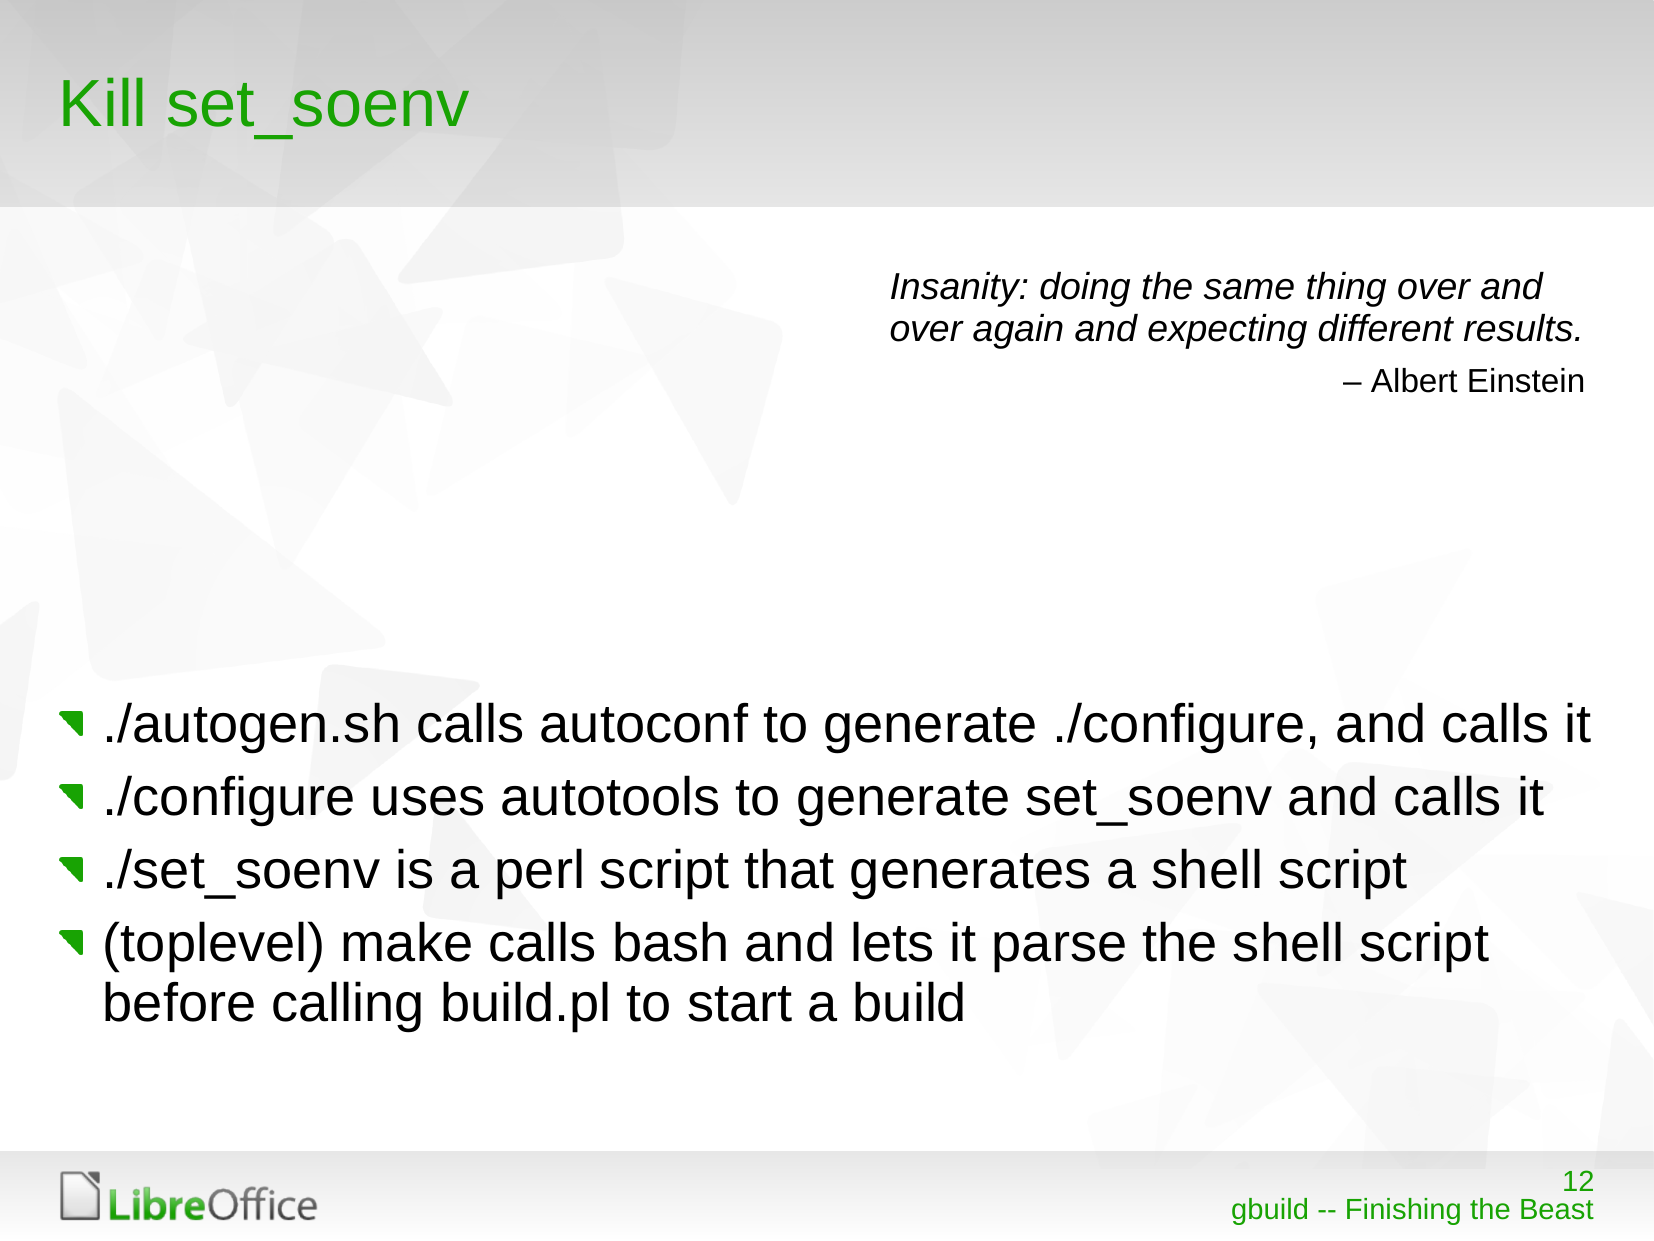

# Kill set_soenv
Insanity: doing the same thing over and over again and expecting different results.
– Albert Einstein
./autogen.sh calls autoconf to generate ./configure, and calls it
./configure uses autotools to generate set_soenv and calls it
./set_soenv is a perl script that generates a shell script
(toplevel) make calls bash and lets it parse the shell script before calling build.pl to start a build
12
gbuild -- Finishing the Beast